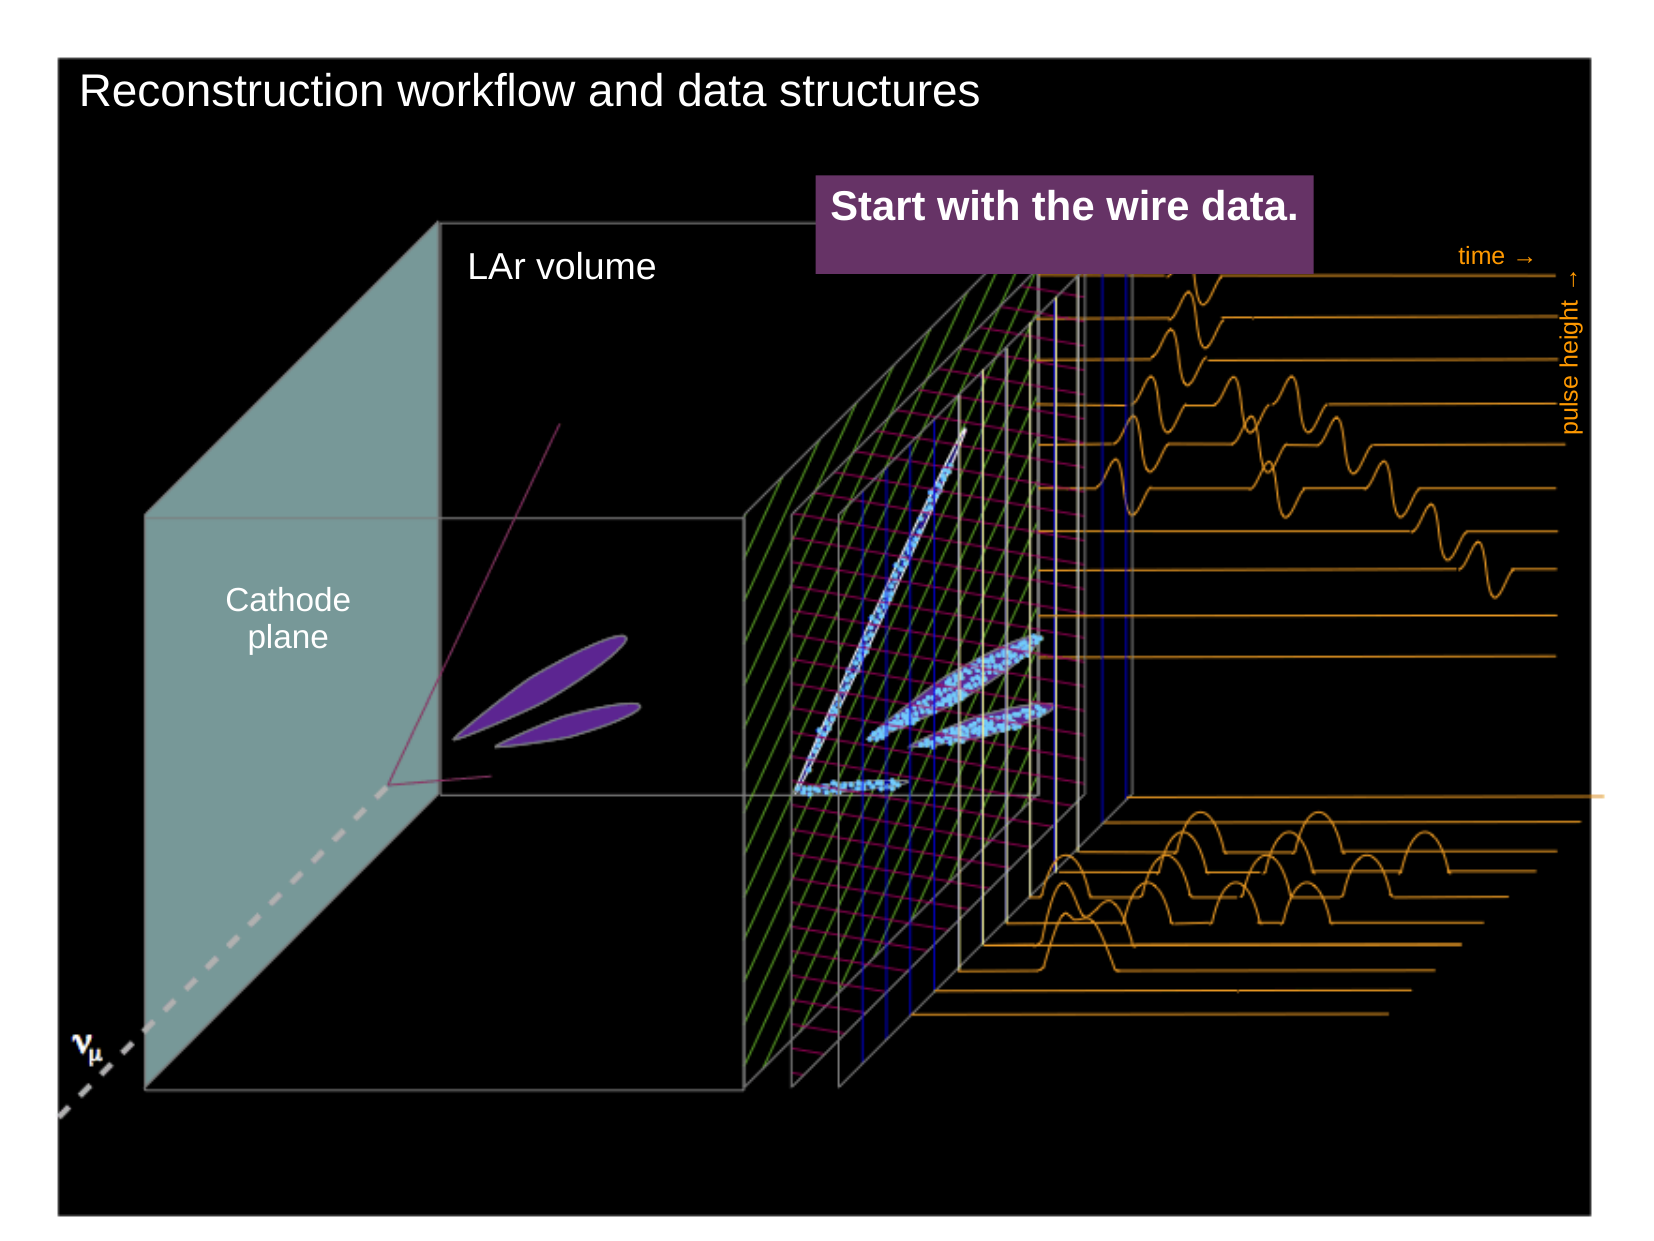

Reconstruction workflow and data structures
Start with the wire data.
time →
LAr volume
pulse height →
Cathode
plane
100